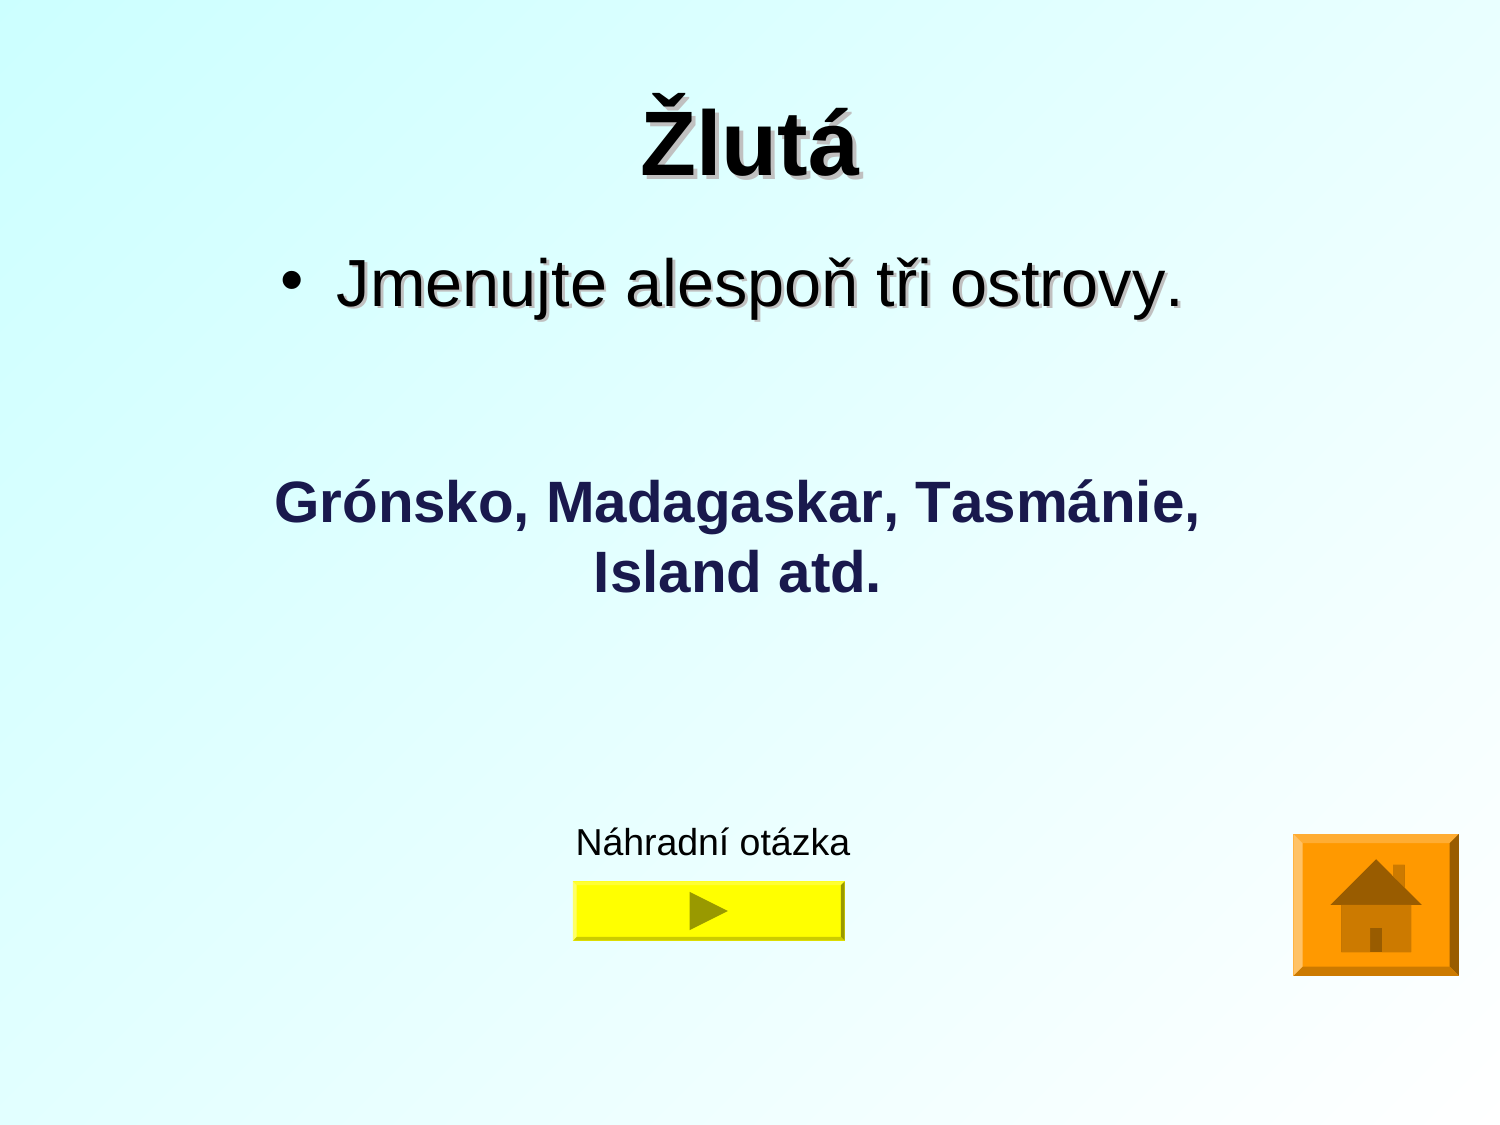

# Žlutá
Jmenujte alespoň tři ostrovy.
Grónsko, Madagaskar, Tasmánie, Island atd.
Náhradní otázka